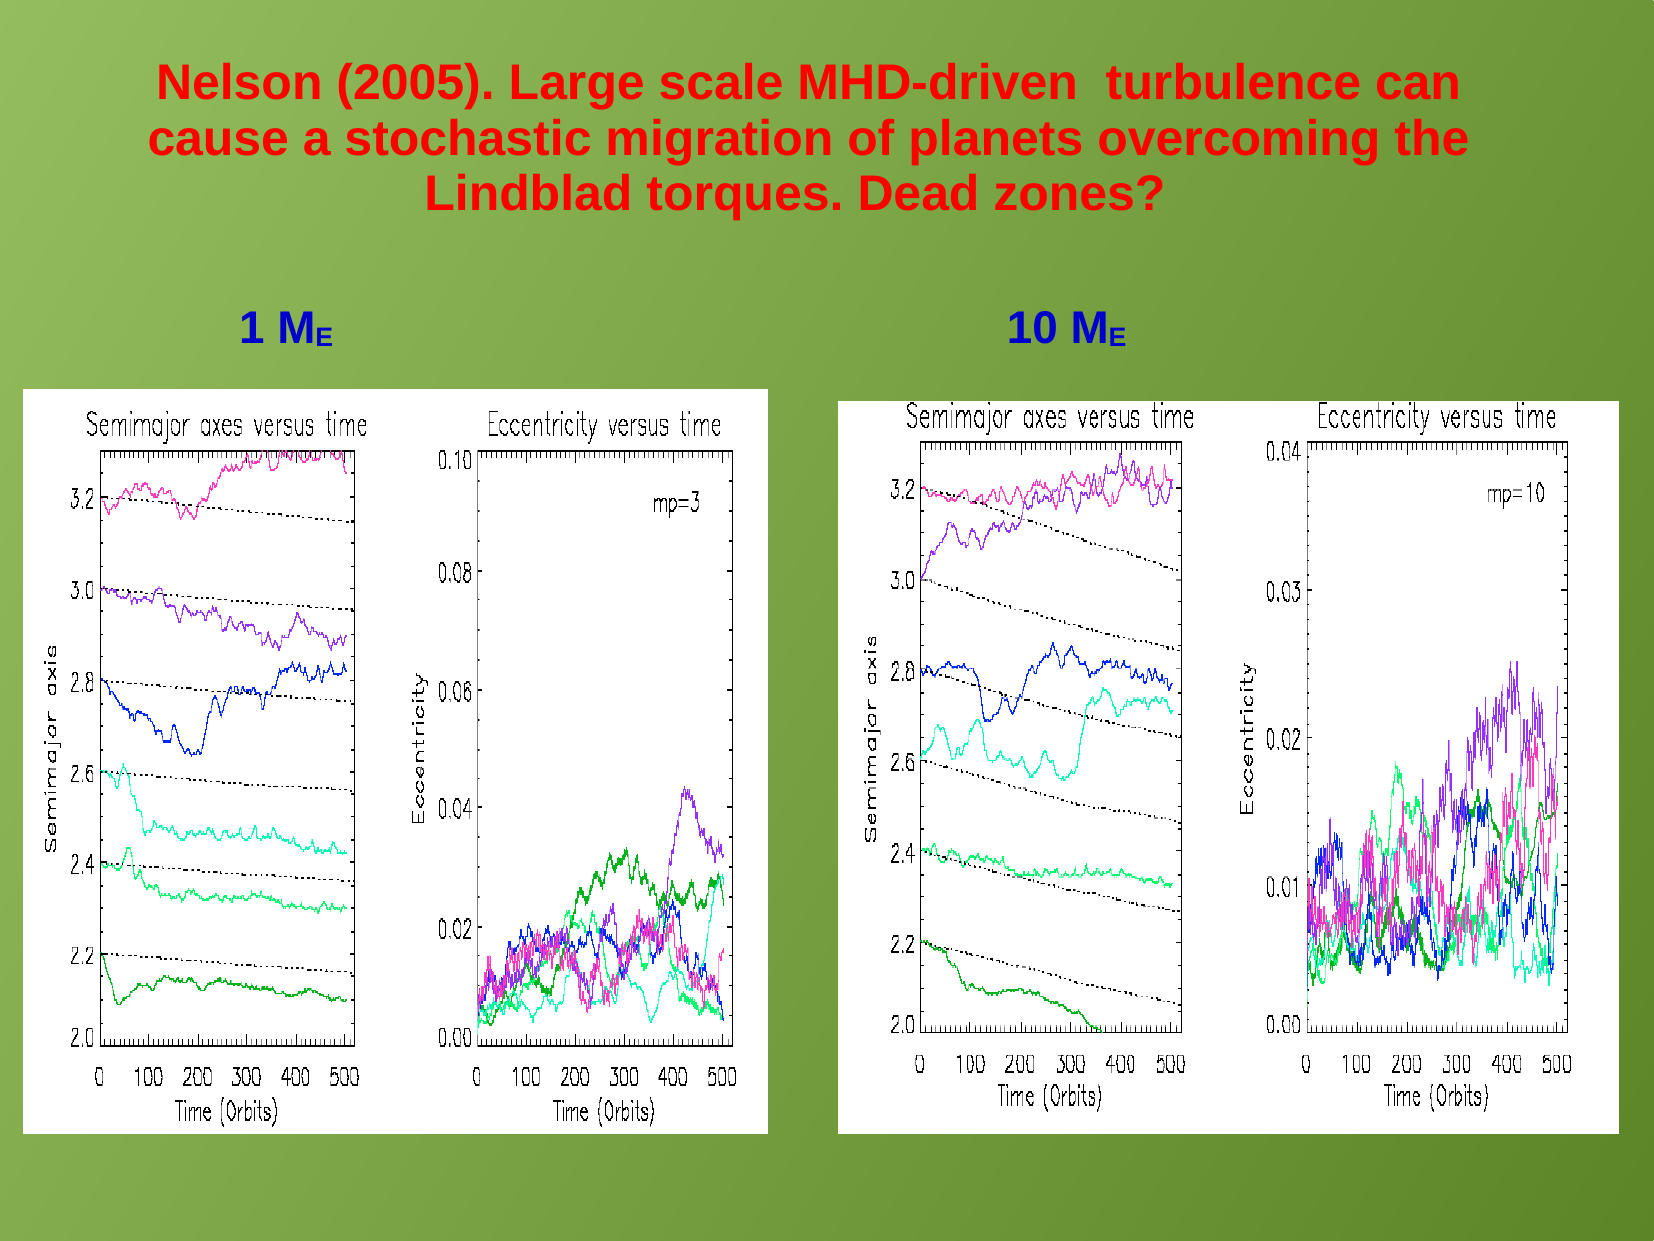

Nelson (2005). Large scale MHD-driven turbulence can cause a stochastic migration of planets overcoming the Lindblad torques. Dead zones?
1 ME
10 ME